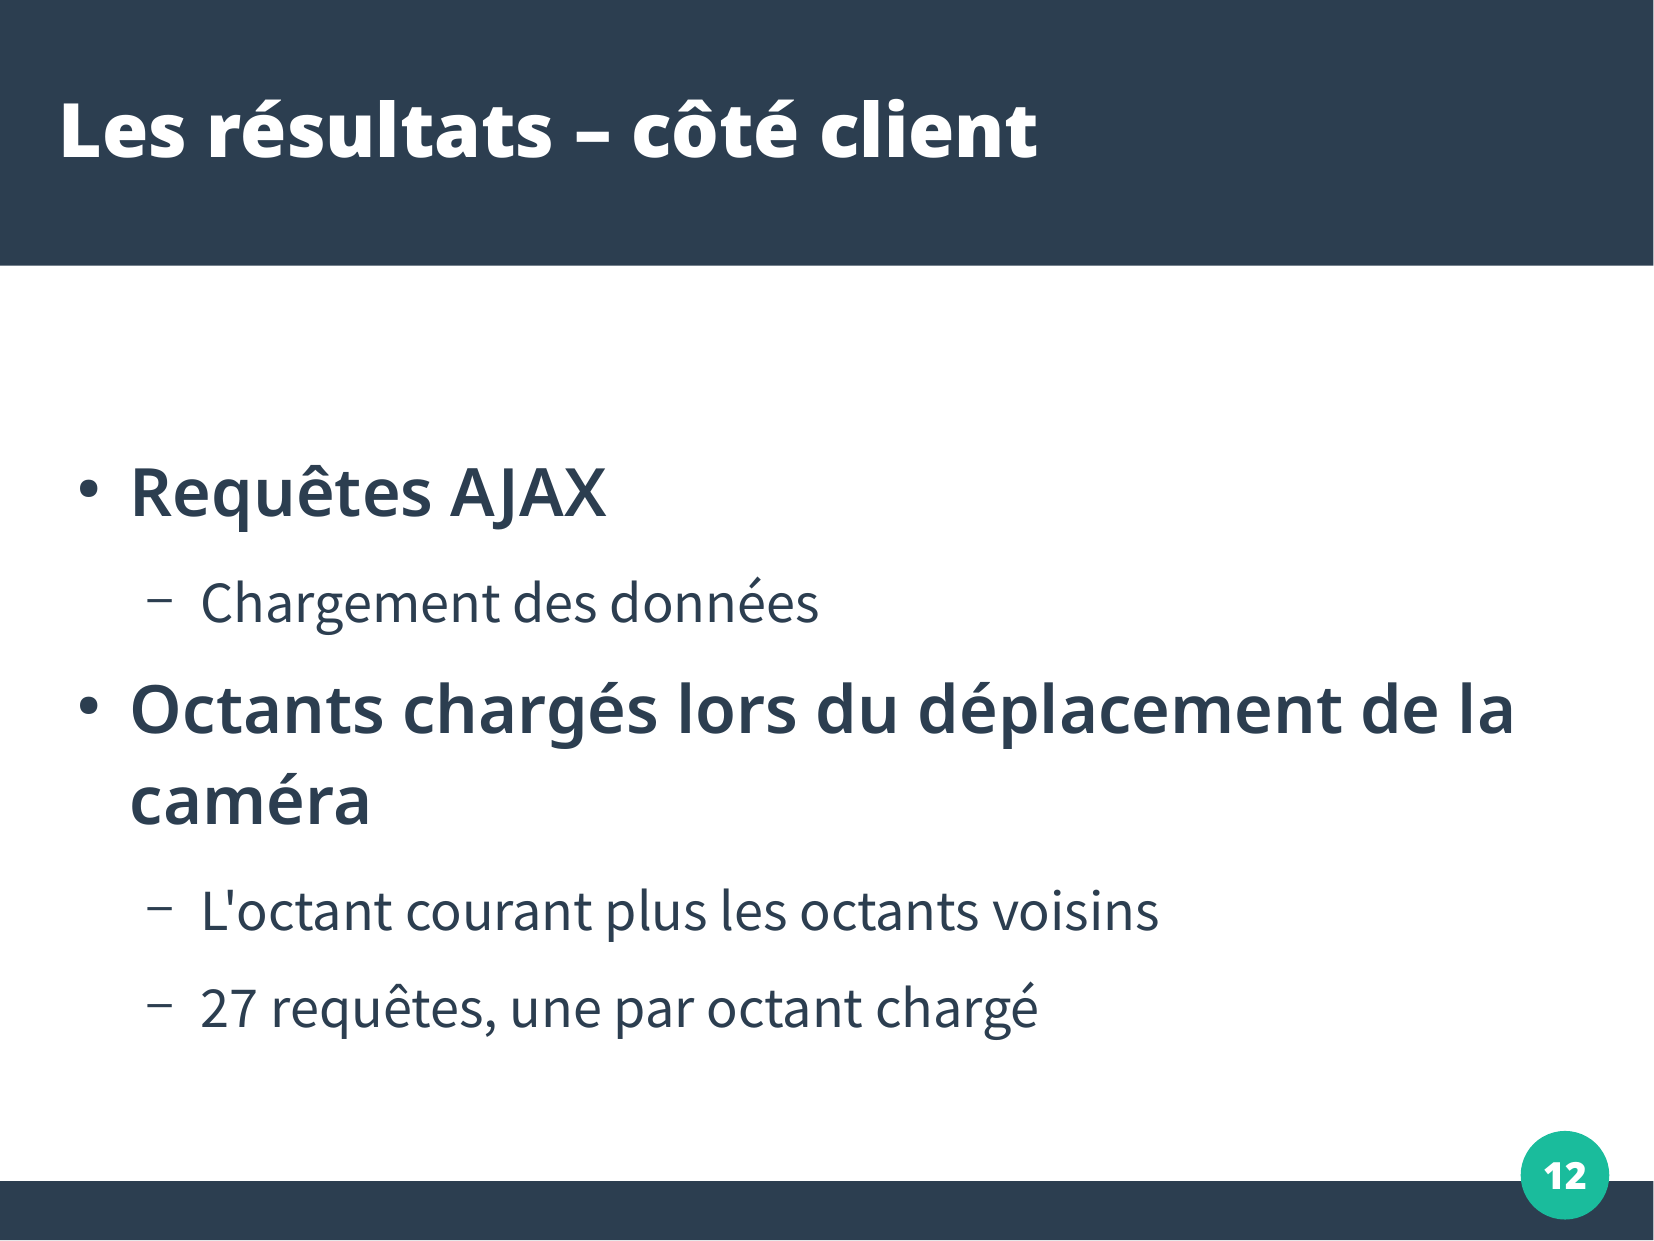

# Les résultats – côté client
Requêtes AJAX
Chargement des données
Octants chargés lors du déplacement de la caméra
L'octant courant plus les octants voisins
27 requêtes, une par octant chargé
12